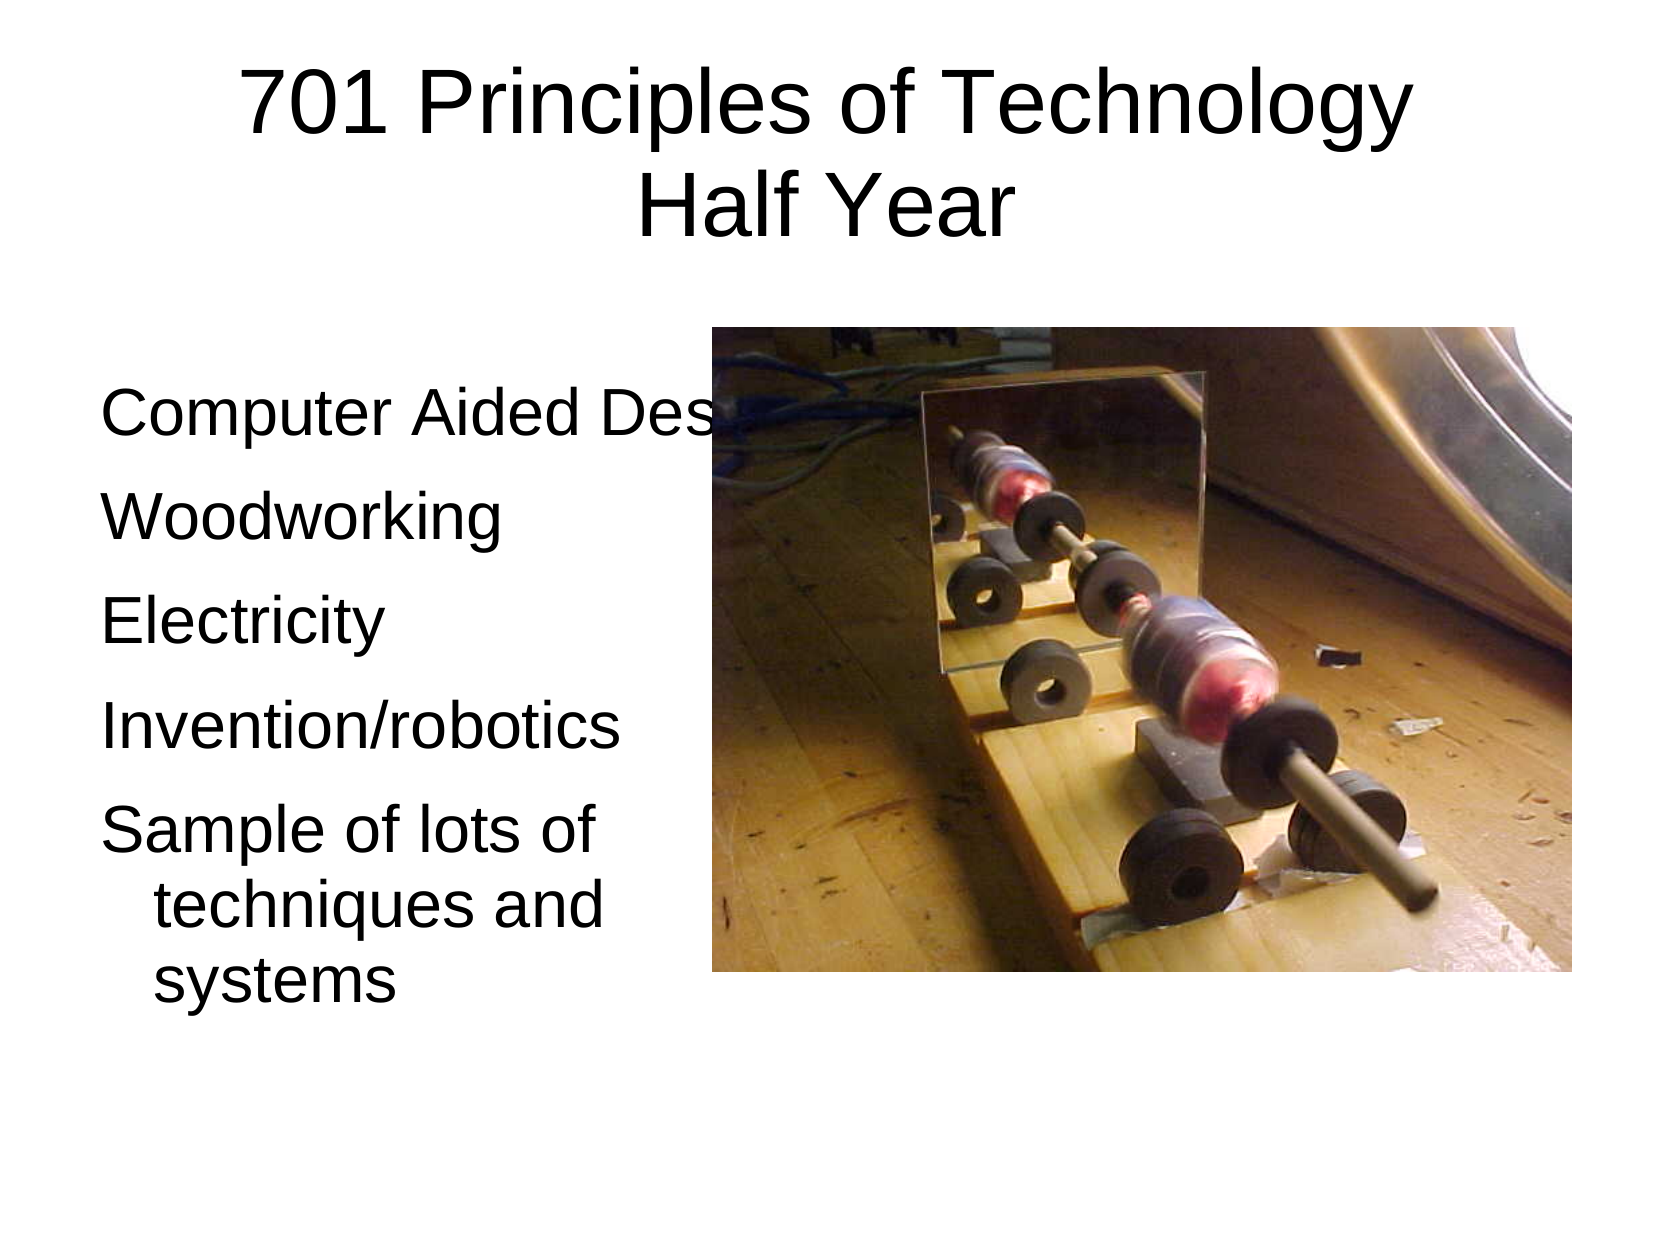

# 701 Principles of Technology Half Year
Computer Aided Design
Woodworking
Electricity
Invention/robotics
Sample of lots of techniques and systems